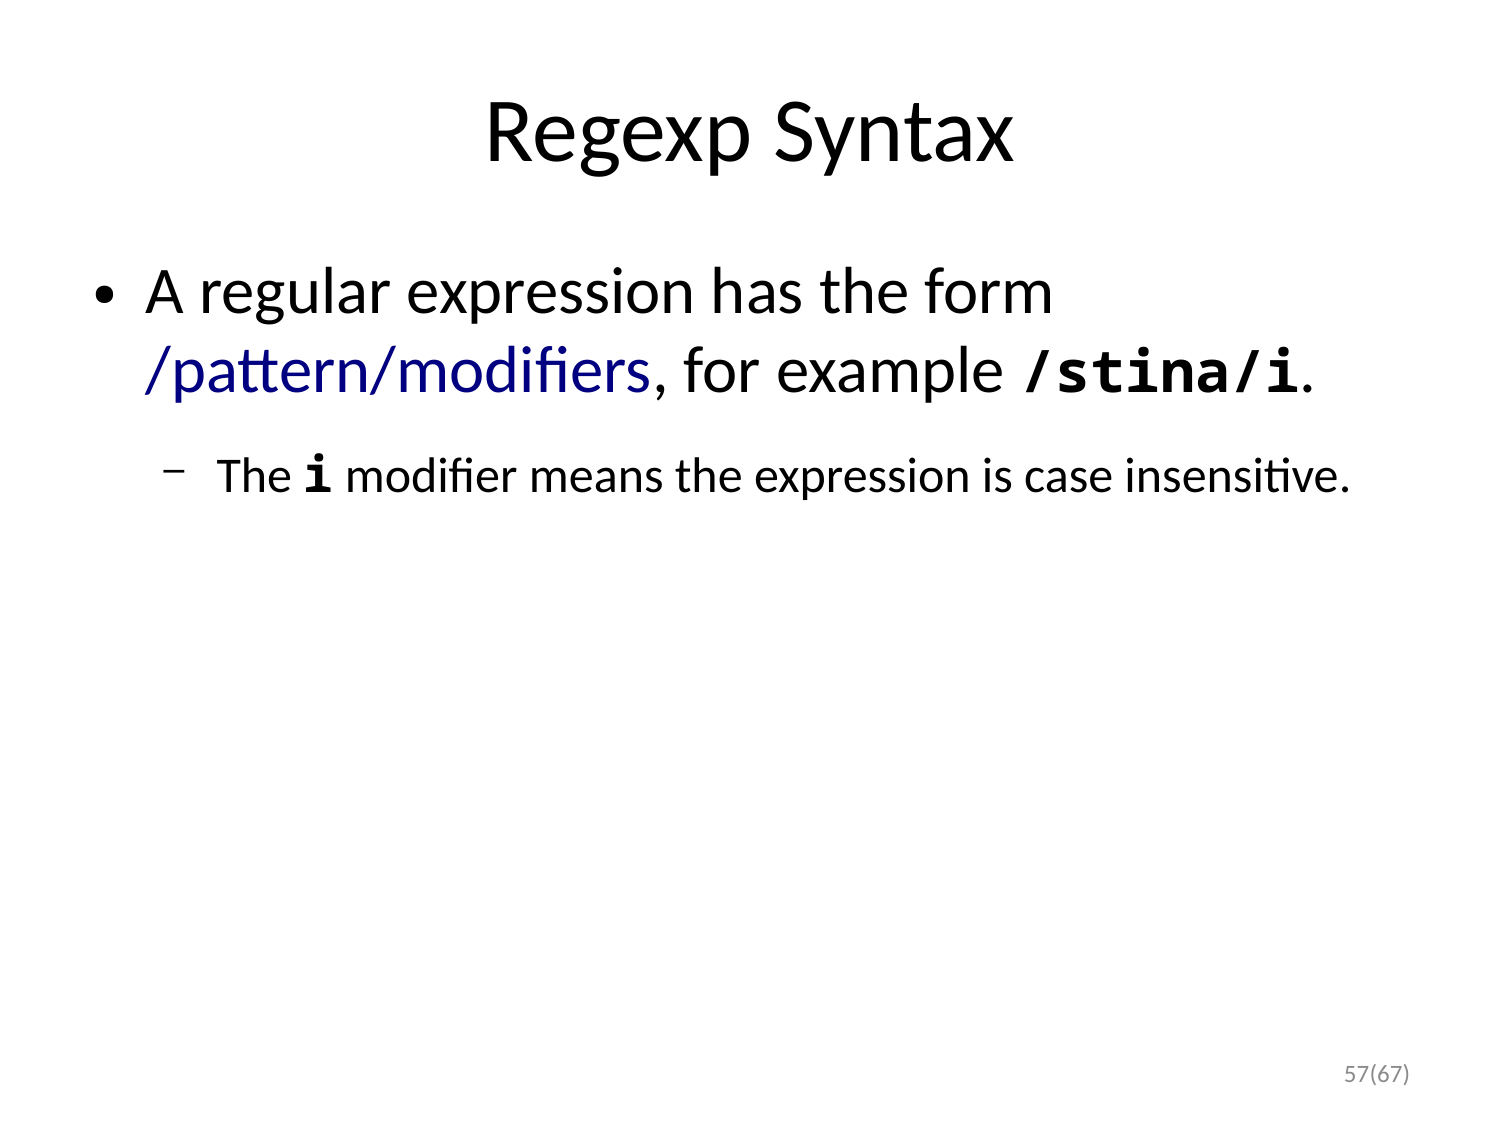

# Regexp Syntax
A regular expression has the form
/pattern/modifiers, for example /stina/i.
The i modifier means the expression is case insensitive.
57